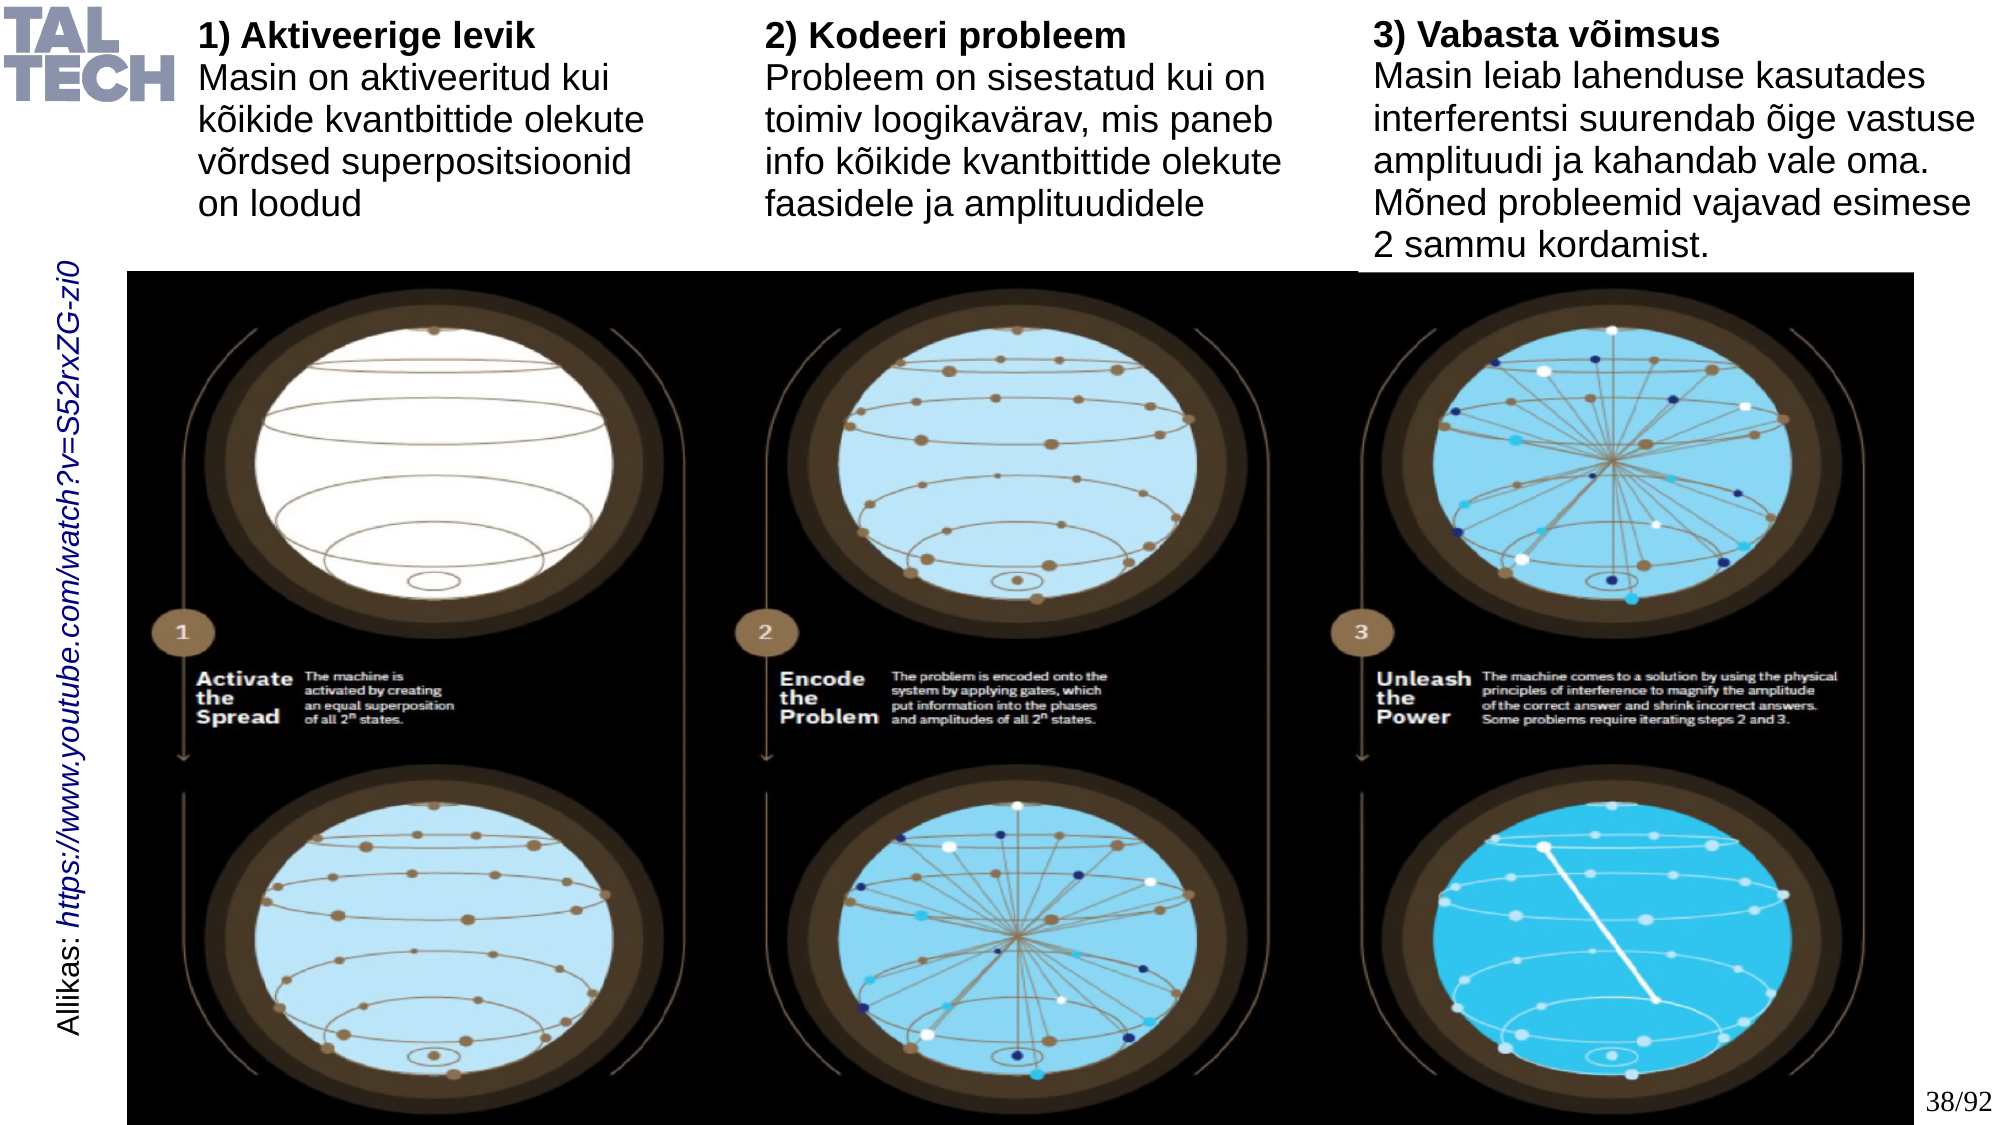

3) Vabasta võimsus
Masin leiab lahenduse kasutades interferentsi suurendab õige vastuse amplituudi ja kahandab vale oma. Mõned probleemid vajavad esimese 2 sammu kordamist.
2) Kodeeri probleem
Probleem on sisestatud kui on toimiv loogikavärav, mis paneb info kõikide kvantbittide olekute faasidele ja amplituudidele
1) Aktiveerige levik
Masin on aktiveeritud kui kõikide kvantbittide olekute võrdsed superpositsioonid
on loodud
Allikas: https://www.youtube.com/watch?v=S52rxZG-zi0
38